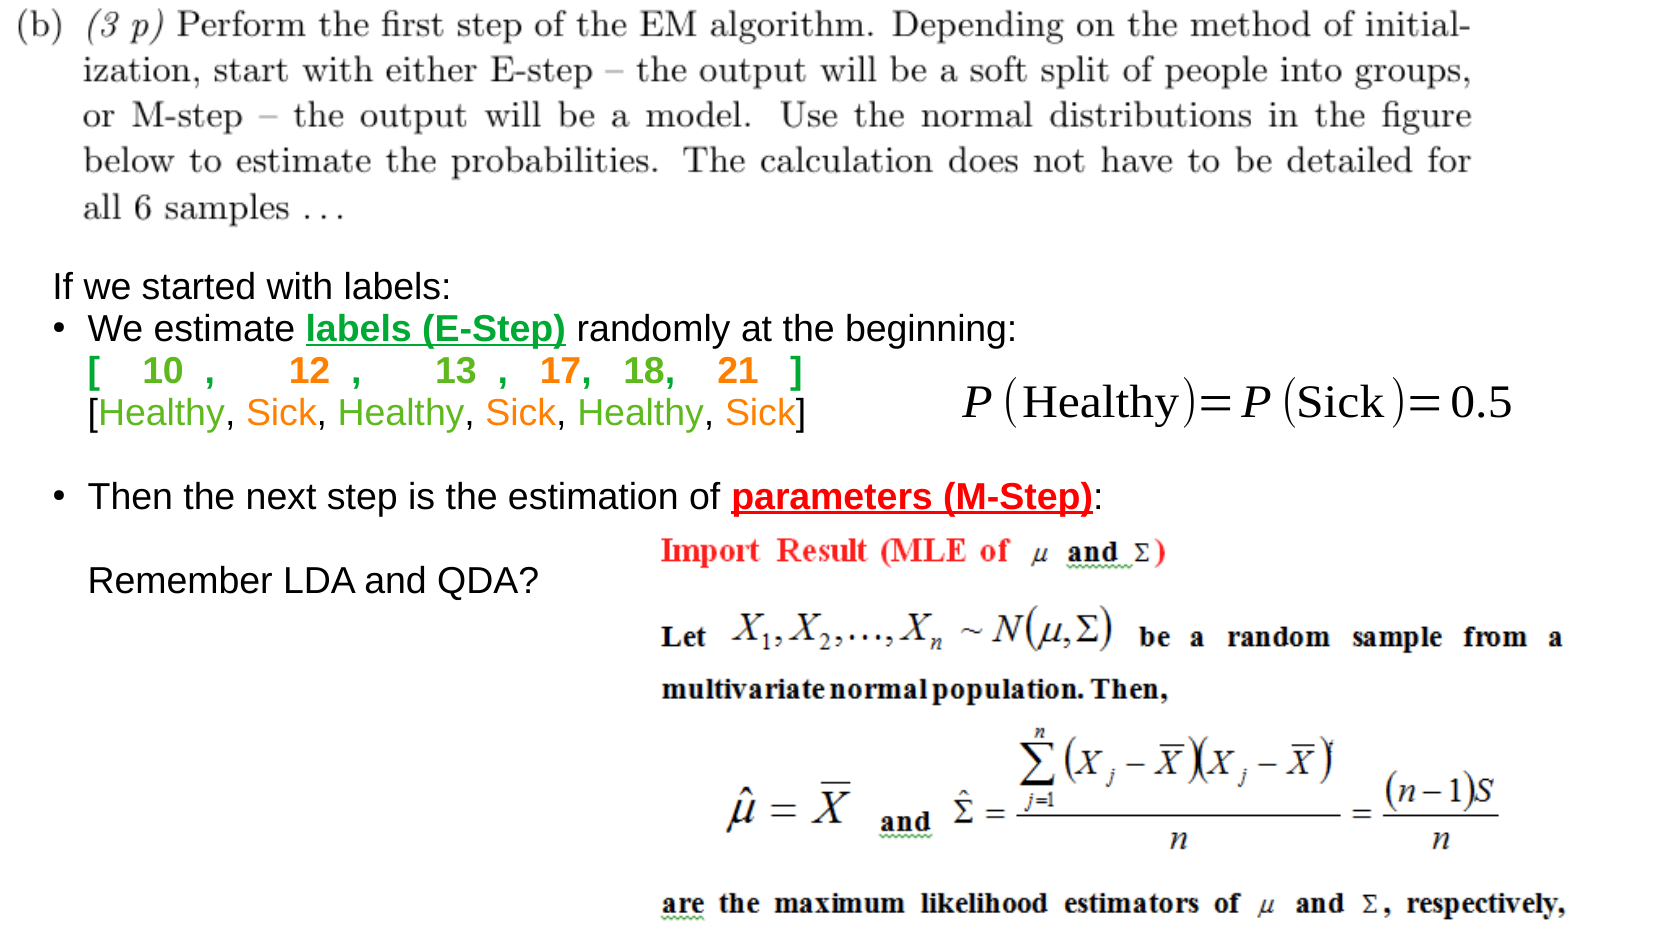

If we started with labels:
We estimate labels (E-Step) randomly at the beginning:
[ 10 , 12 , 13 , 17, 18, 21 ]
[Healthy, Sick, Healthy, Sick, Healthy, Sick]
Then the next step is the estimation of parameters (M-Step):
Remember LDA and QDA?